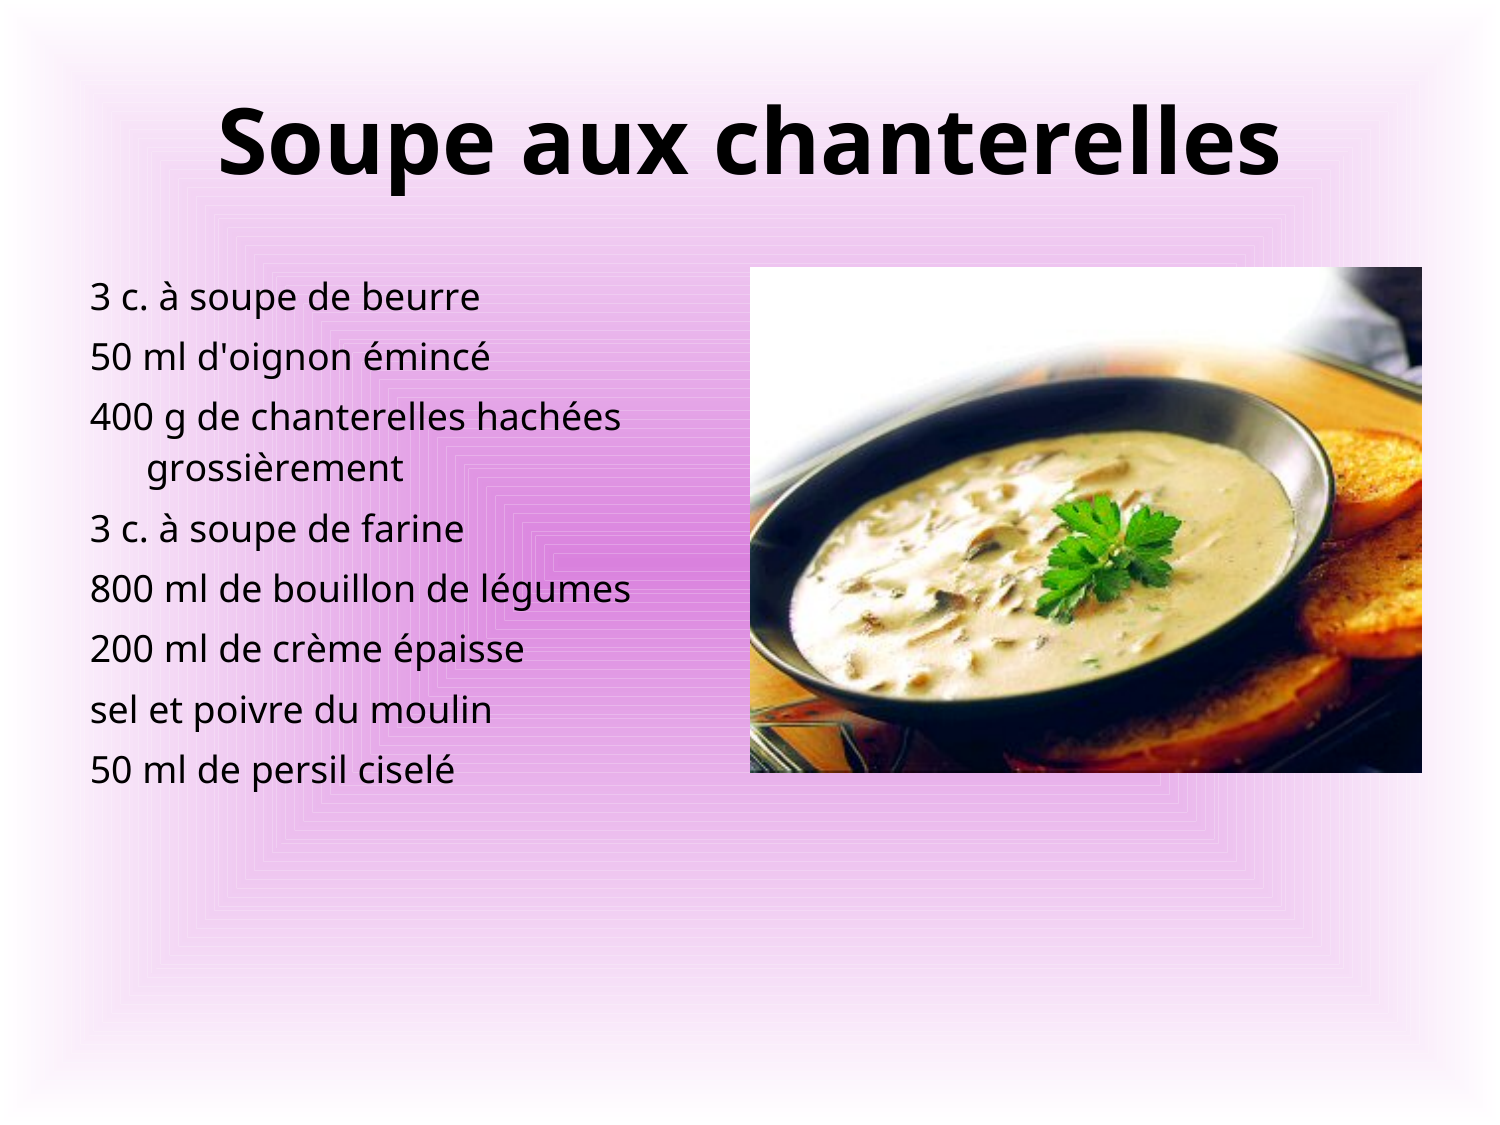

# Soupe aux chanterelles
3 c. à soupe de beurre
50 ml d'oignon émincé
400 g de chanterelles hachées grossièrement
3 c. à soupe de farine
800 ml de bouillon de légumes
200 ml de crème épaisse
sel et poivre du moulin
50 ml de persil ciselé